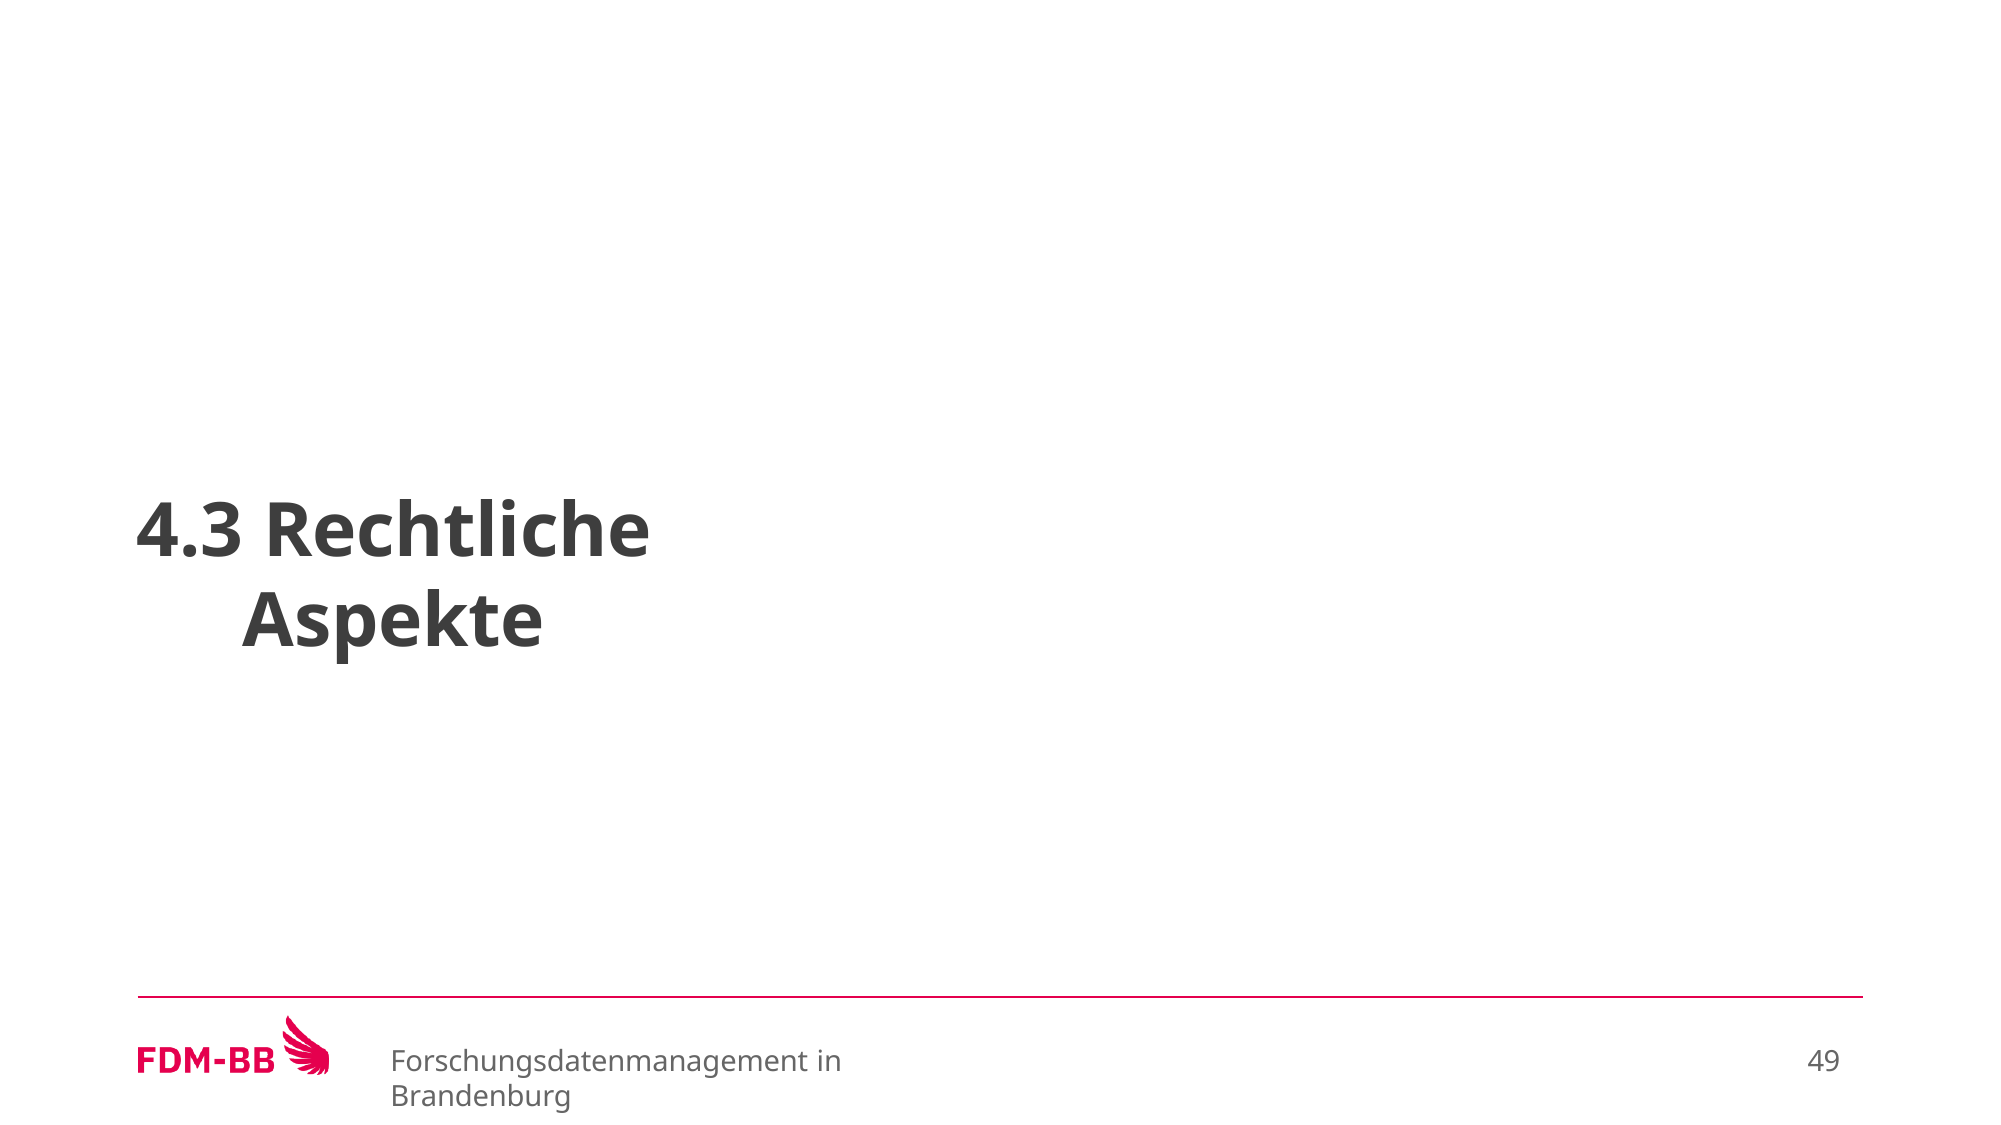

# 4.3 Rechtliche Aspekte
Forschungsdatenmanagement in Brandenburg
49